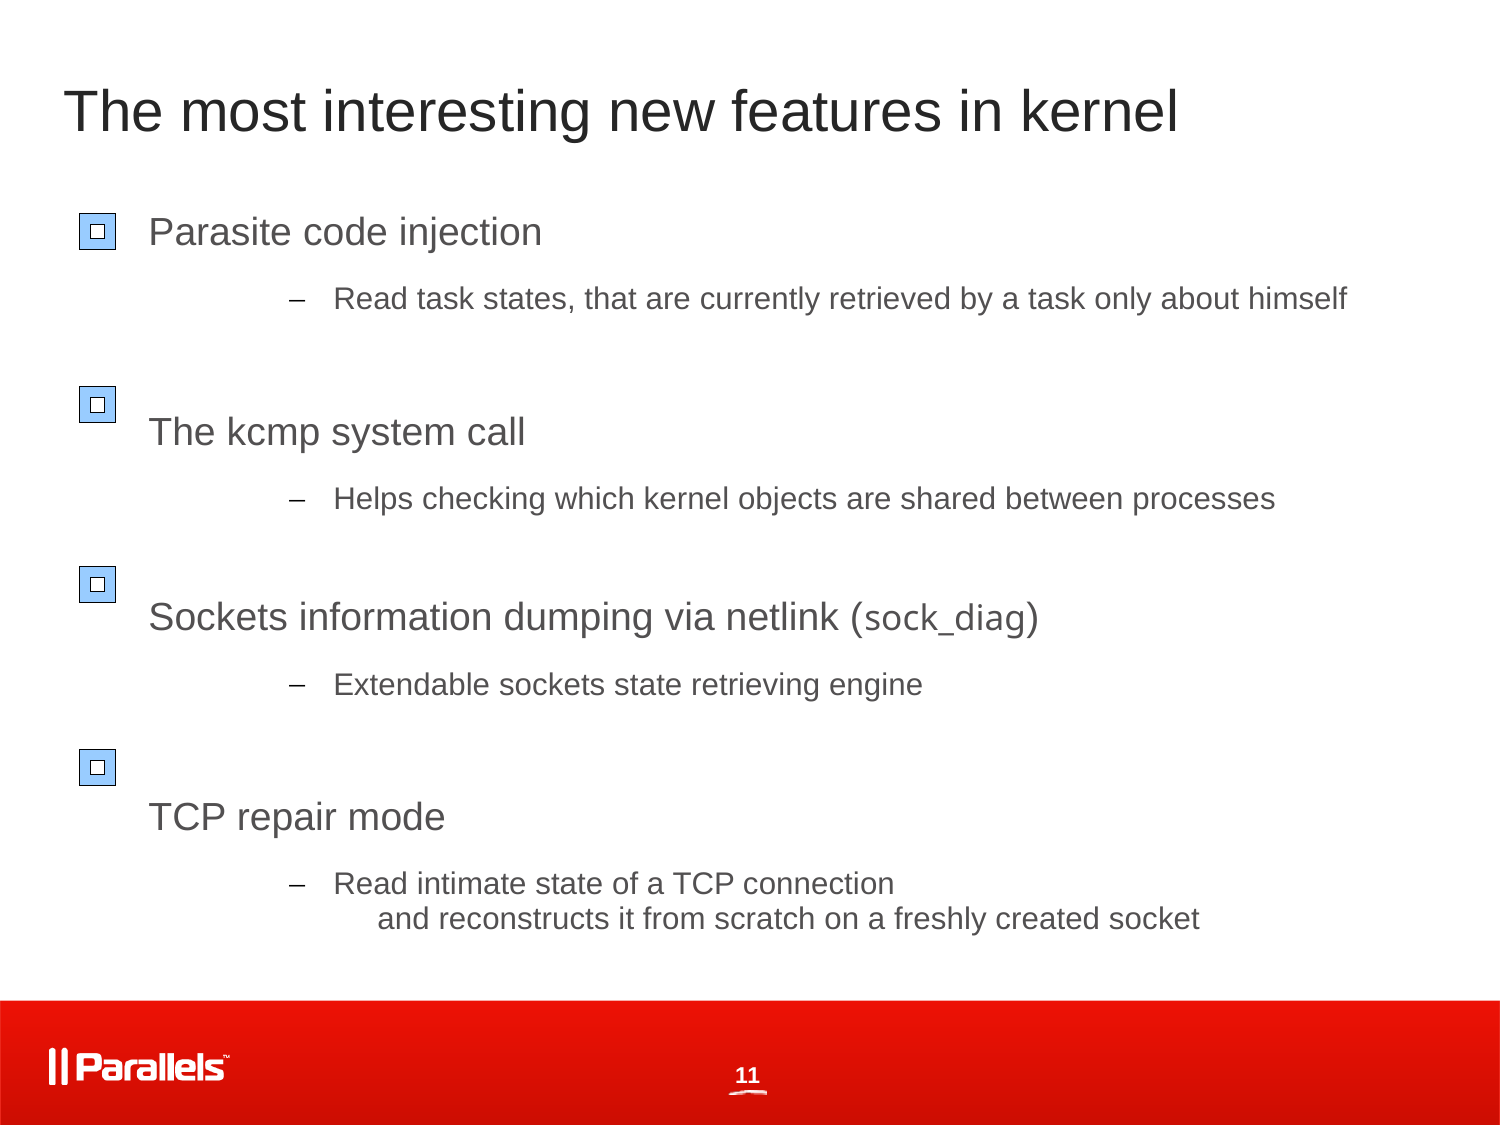

# The most interesting new features in kernel
Parasite code injection
Read task states, that are currently retrieved by a task only about himself
The kcmp system call
Helps checking which kernel objects are shared between processes
Sockets information dumping via netlink (sock_diag)
Extendable sockets state retrieving engine
TCP repair mode
Read intimate state of a TCP connection
and reconstructs it from scratch on a freshly created socket